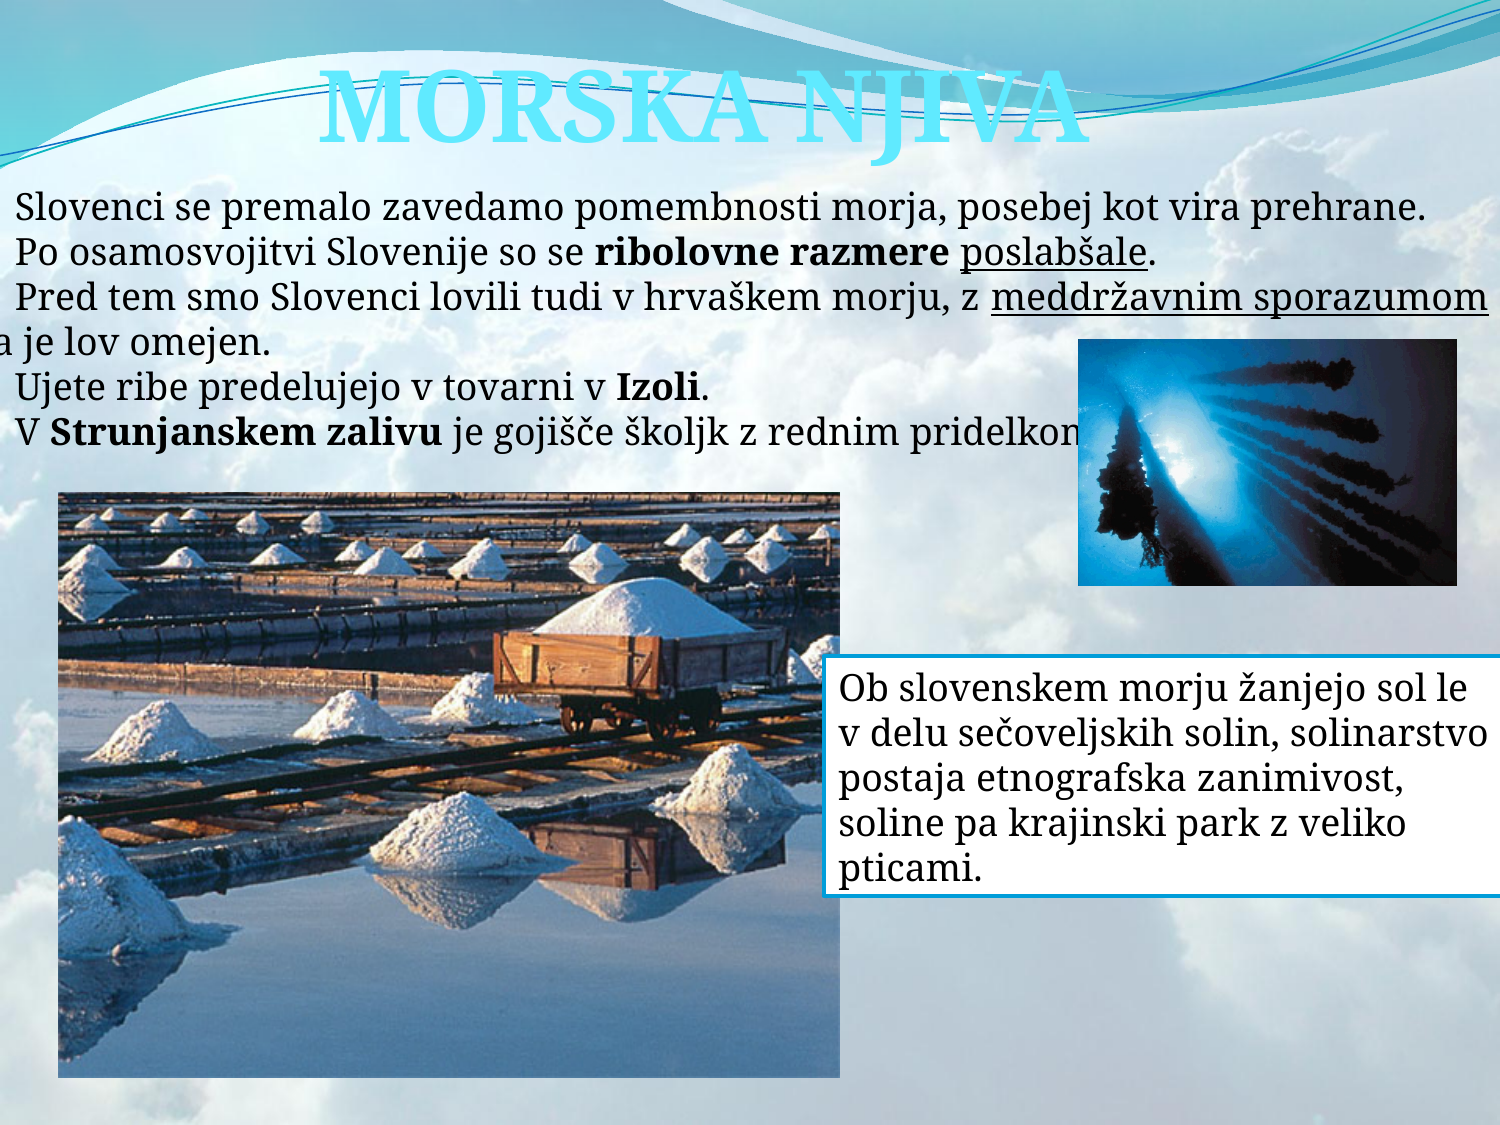

MORSKA NJIVA
 Slovenci se premalo zavedamo pomembnosti morja, posebej kot vira prehrane.
 Po osamosvojitvi Slovenije so se ribolovne razmere poslabšale.
 Pred tem smo Slovenci lovili tudi v hrvaškem morju, z meddržavnim sporazumom
pa je lov omejen.
 Ujete ribe predelujejo v tovarni v Izoli.
 V Strunjanskem zalivu je gojišče školjk z rednim pridelkom.
Ob slovenskem morju žanjejo sol le
v delu sečoveljskih solin, solinarstvo
postaja etnografska zanimivost,
soline pa krajinski park z veliko
pticami.